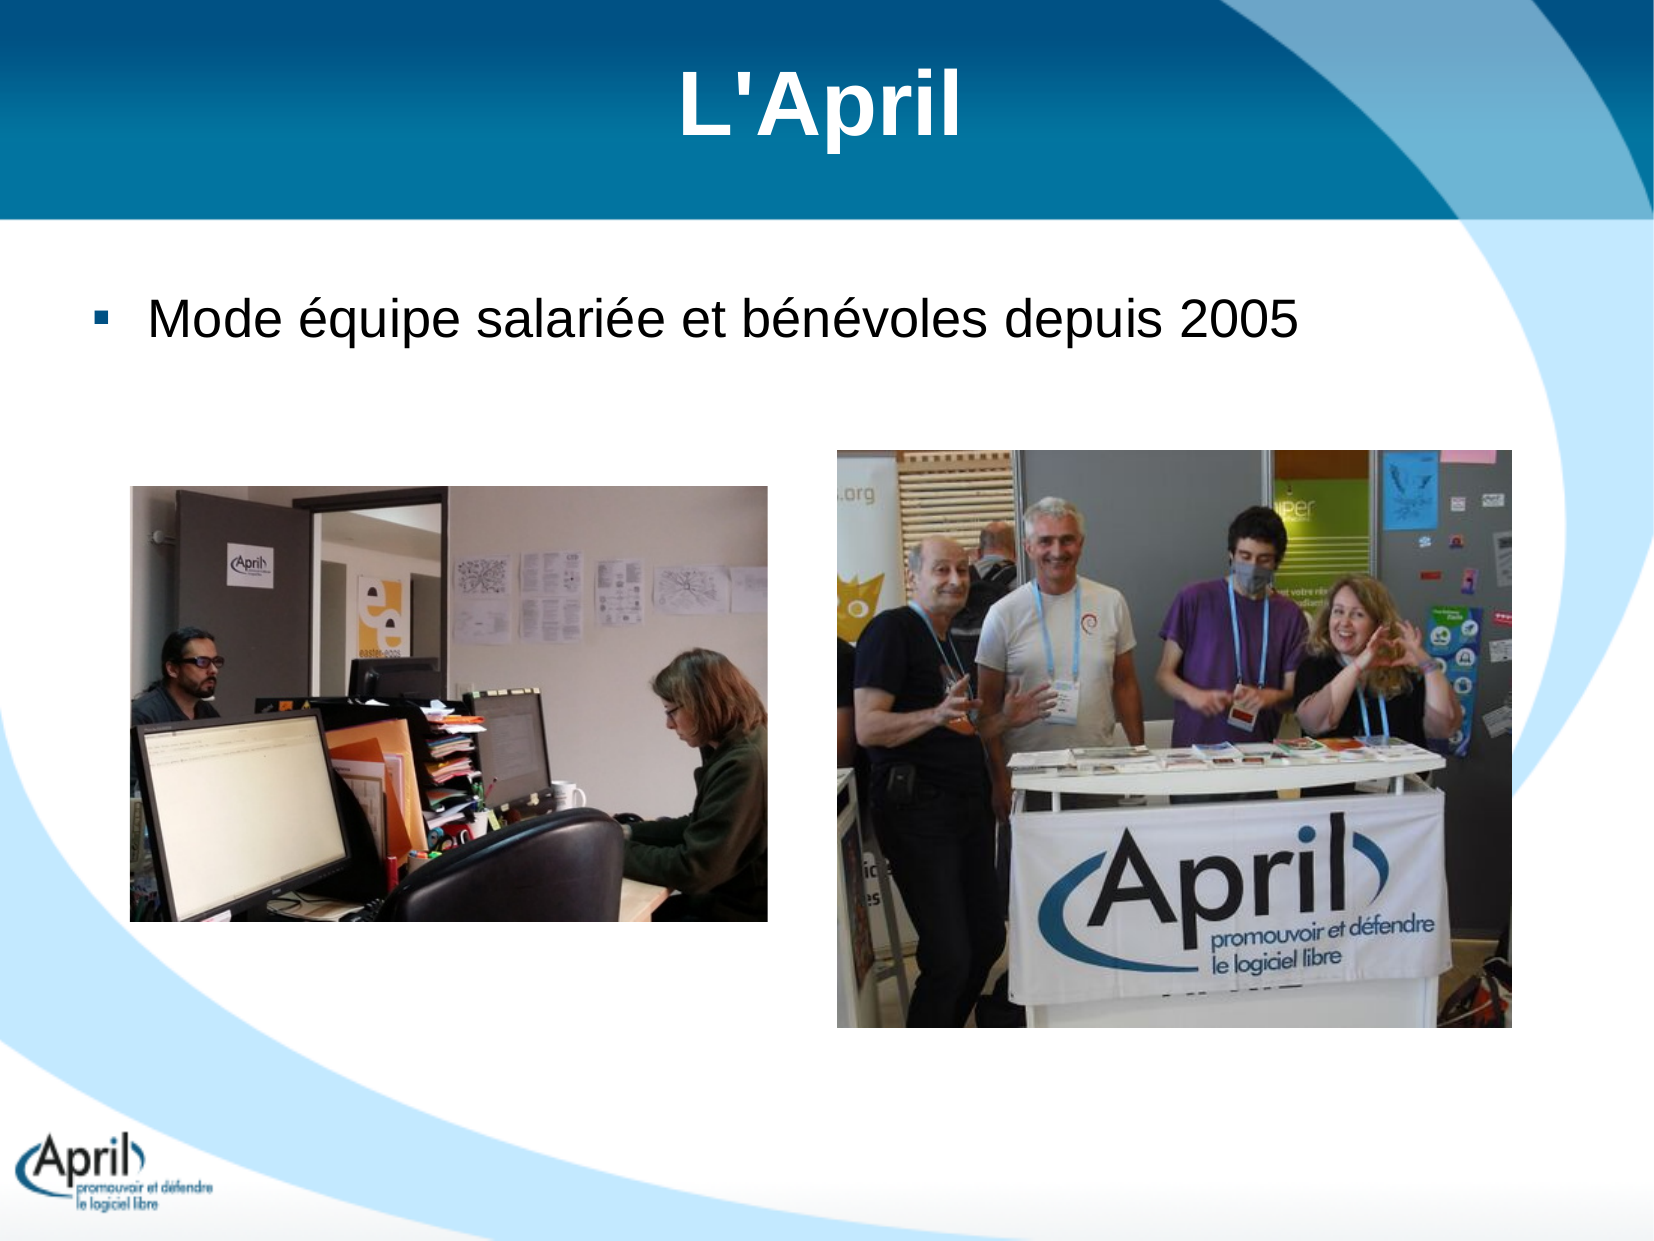

# L'April
Mode équipe salariée et bénévoles depuis 2005